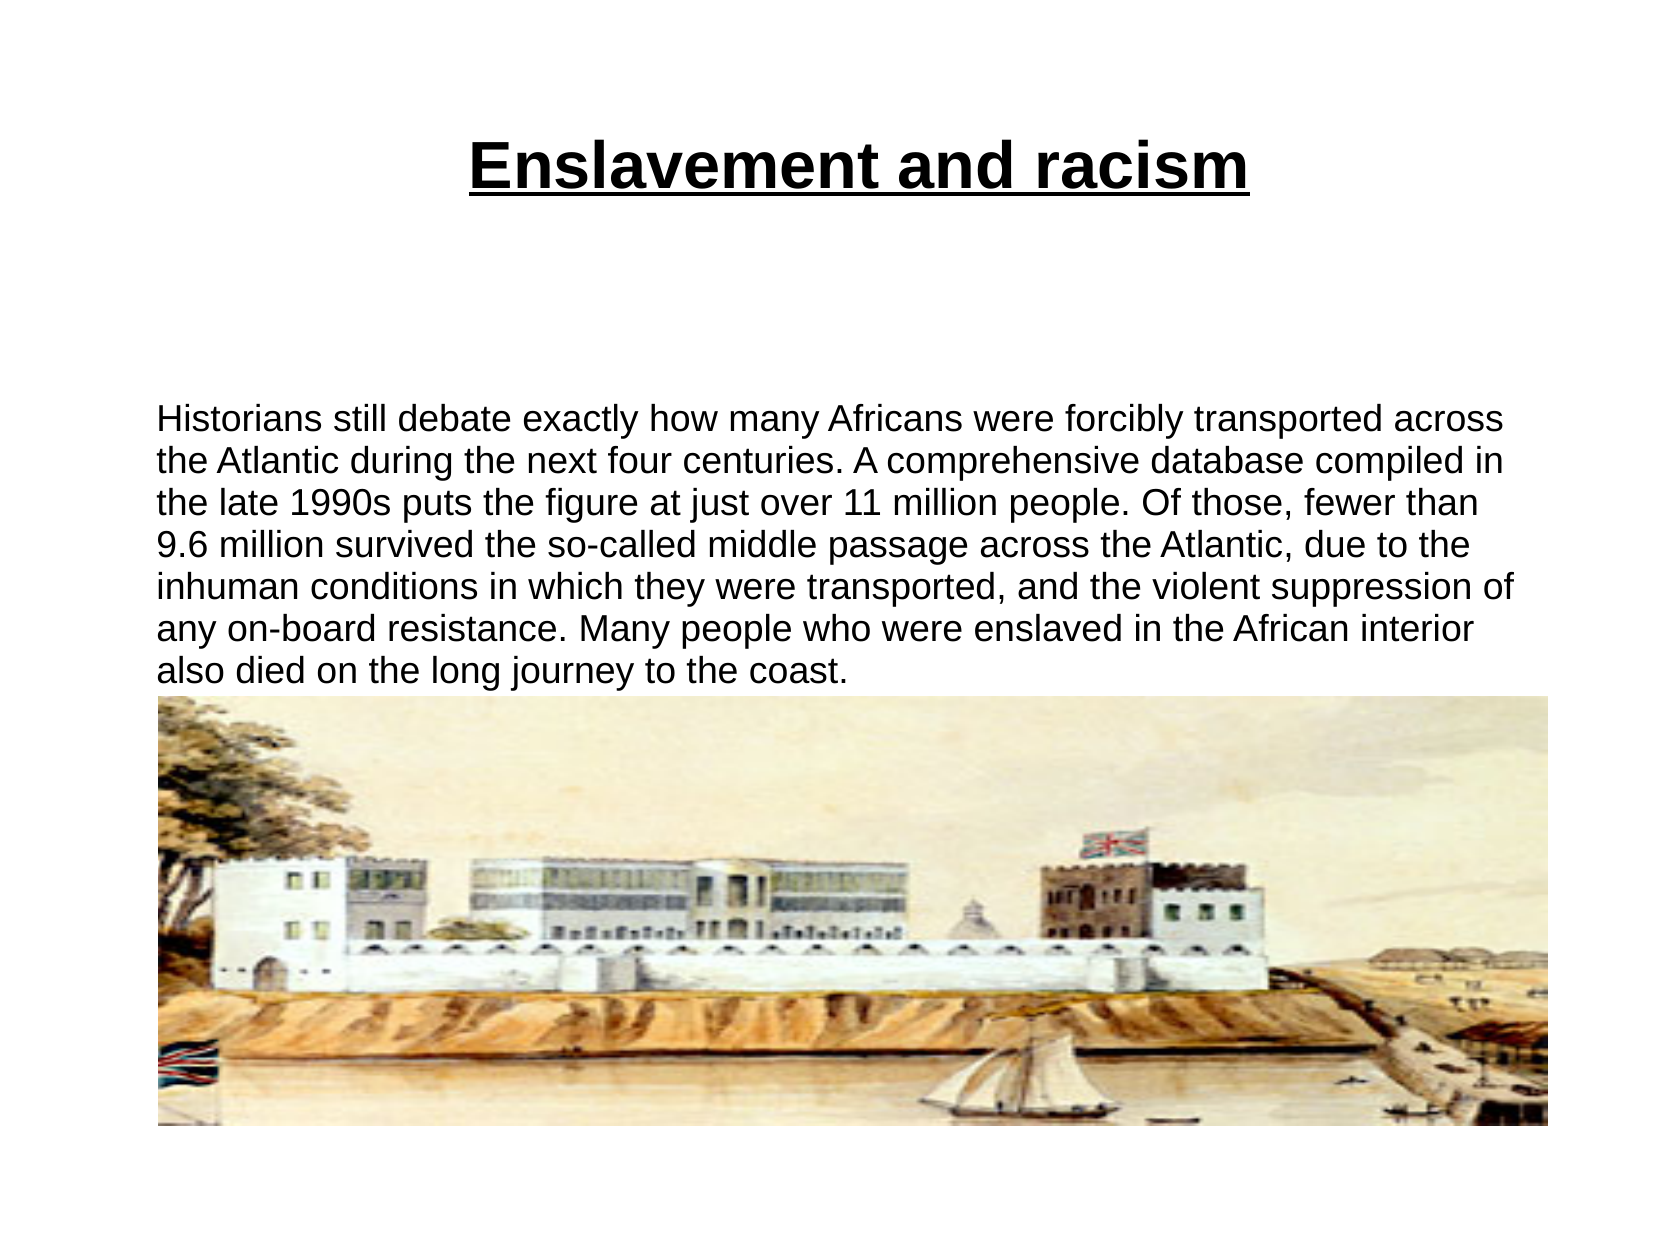

Enslavement and racism
Historians still debate exactly how many Africans were forcibly transported across the Atlantic during the next four centuries. A comprehensive database compiled in the late 1990s puts the figure at just over 11 million people. Of those, fewer than 9.6 million survived the so-called middle passage across the Atlantic, due to the inhuman conditions in which they were transported, and the violent suppression of any on-board resistance. Many people who were enslaved in the African interior also died on the long journey to the coast.